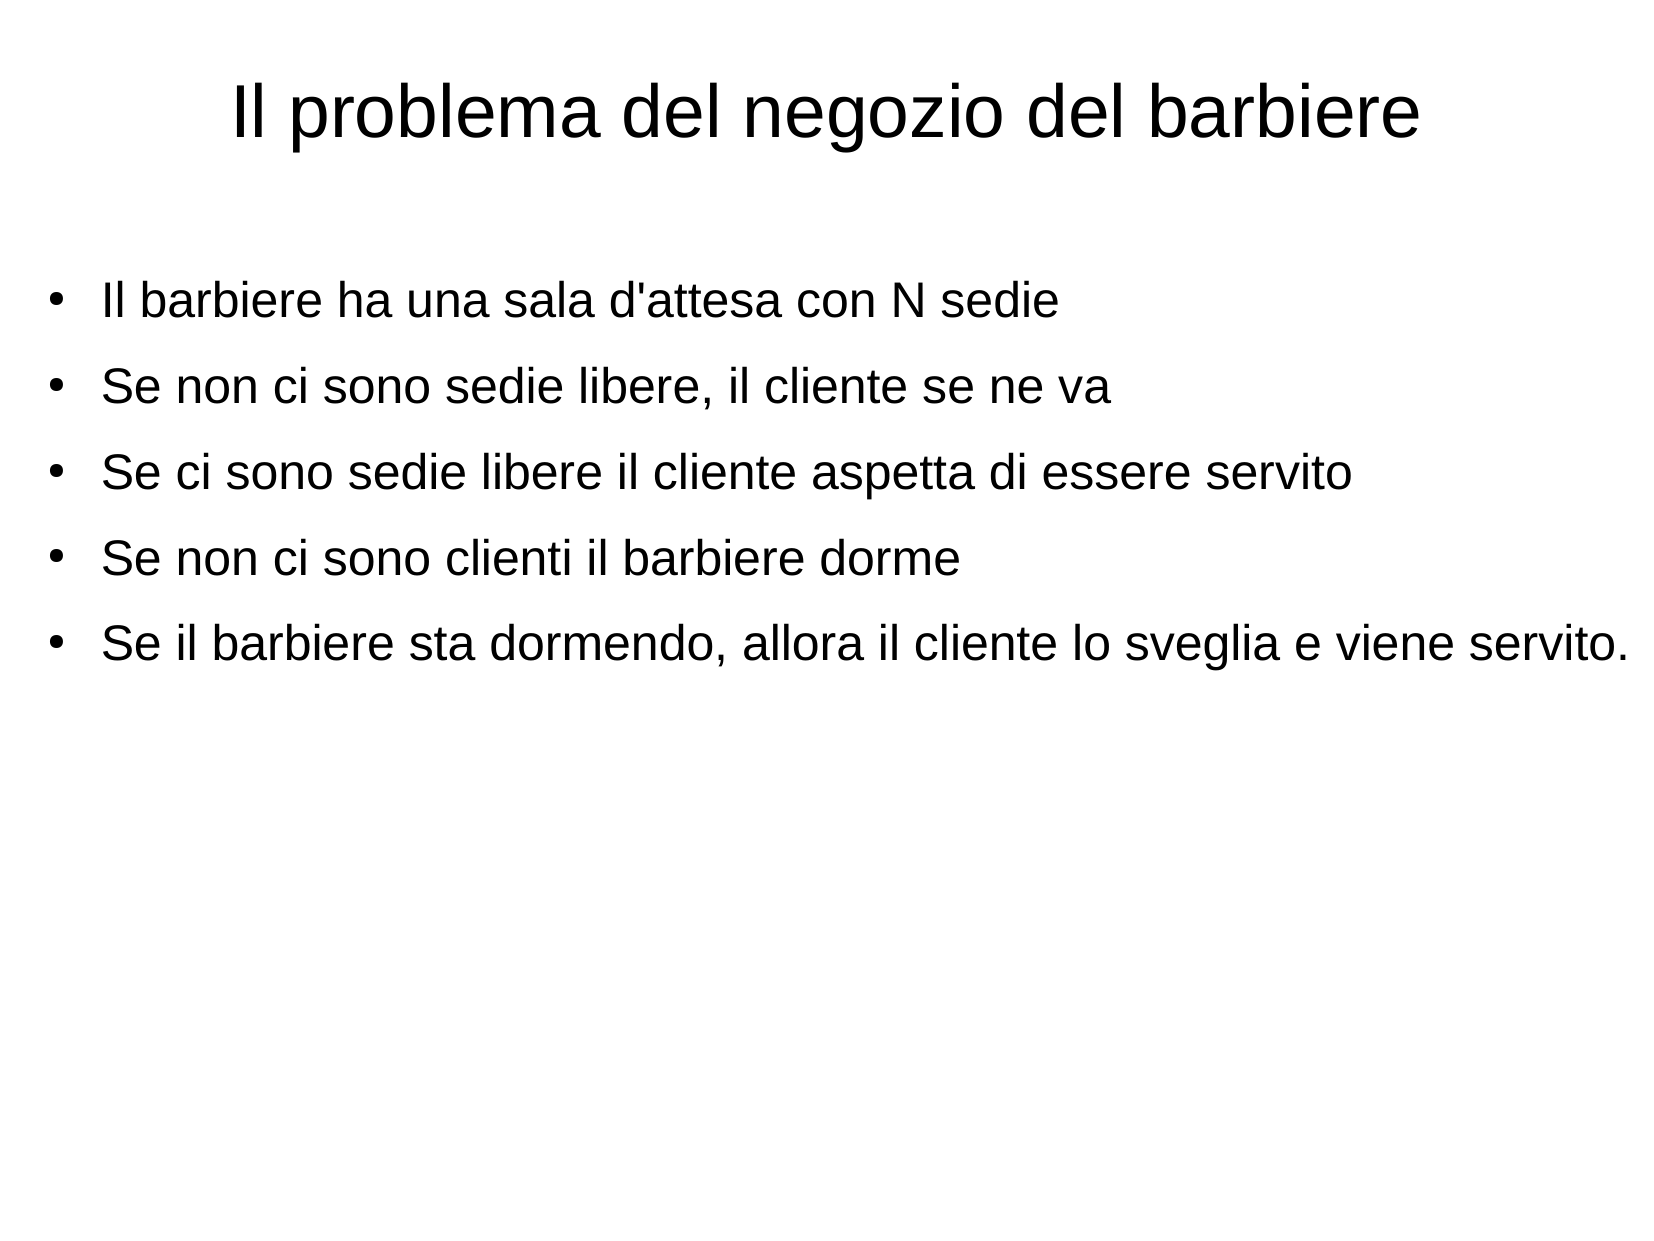

# Il problema del negozio del barbiere
Il barbiere ha una sala d'attesa con N sedie
Se non ci sono sedie libere, il cliente se ne va
Se ci sono sedie libere il cliente aspetta di essere servito
Se non ci sono clienti il barbiere dorme
Se il barbiere sta dormendo, allora il cliente lo sveglia e viene servito.